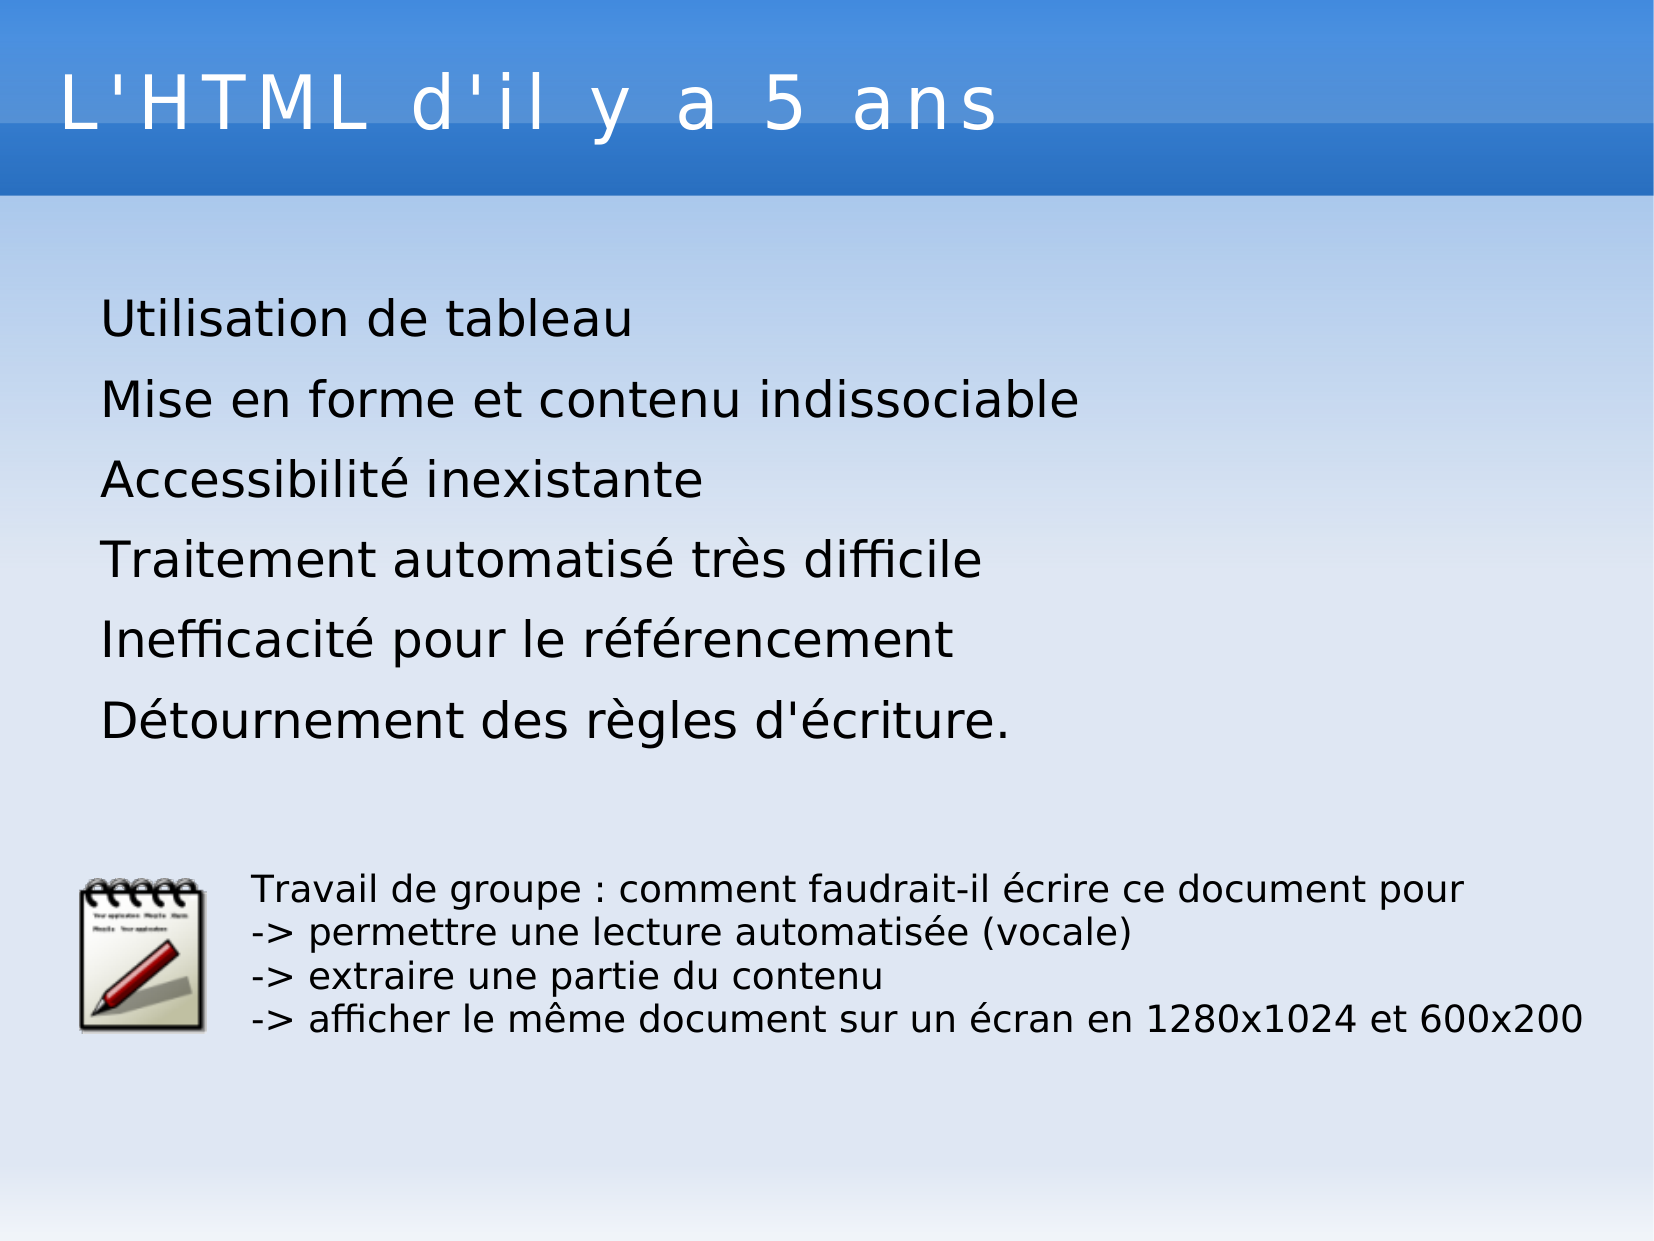

# L'HTML d'il y a 5 ans
Utilisation de tableau
Mise en forme et contenu indissociable
Accessibilité inexistante
Traitement automatisé très difficile
Inefficacité pour le référencement
Détournement des règles d'écriture.
Travail de groupe : comment faudrait-il écrire ce document pour
-> permettre une lecture automatisée (vocale)
-> extraire une partie du contenu
-> afficher le même document sur un écran en 1280x1024 et 600x200